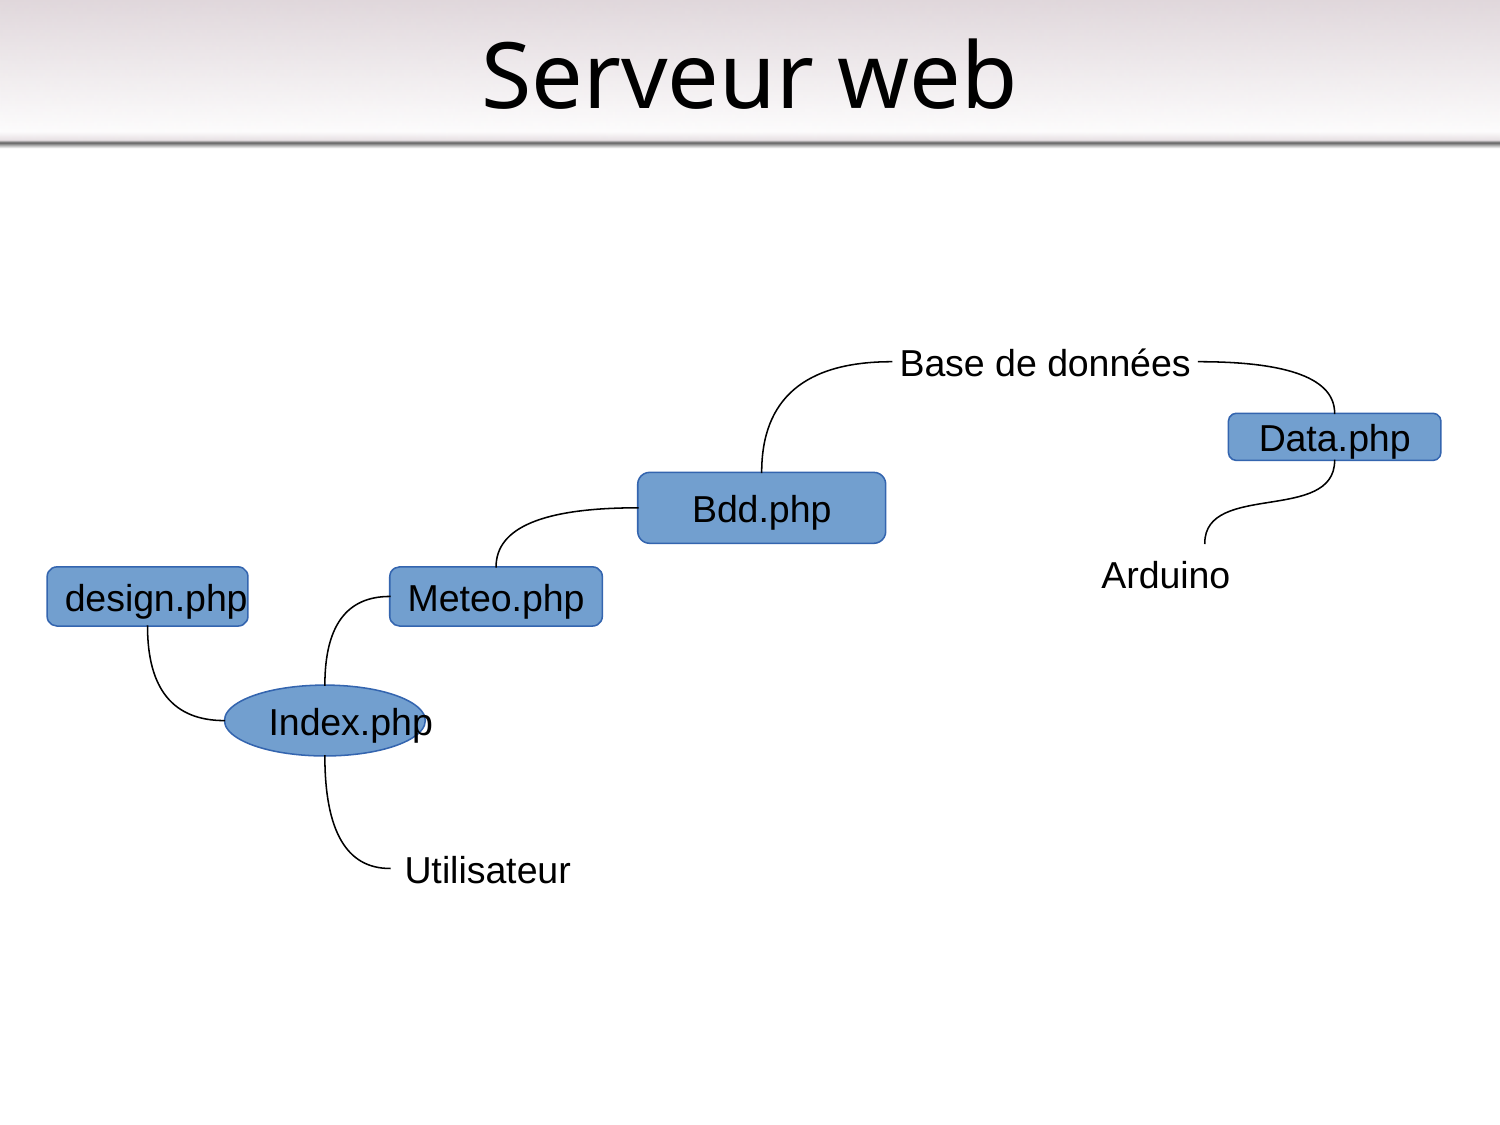

# Serveur web
Base de données
Data.php
Bdd.php
Arduino
design.php
Meteo.php
Index.php
Utilisateur